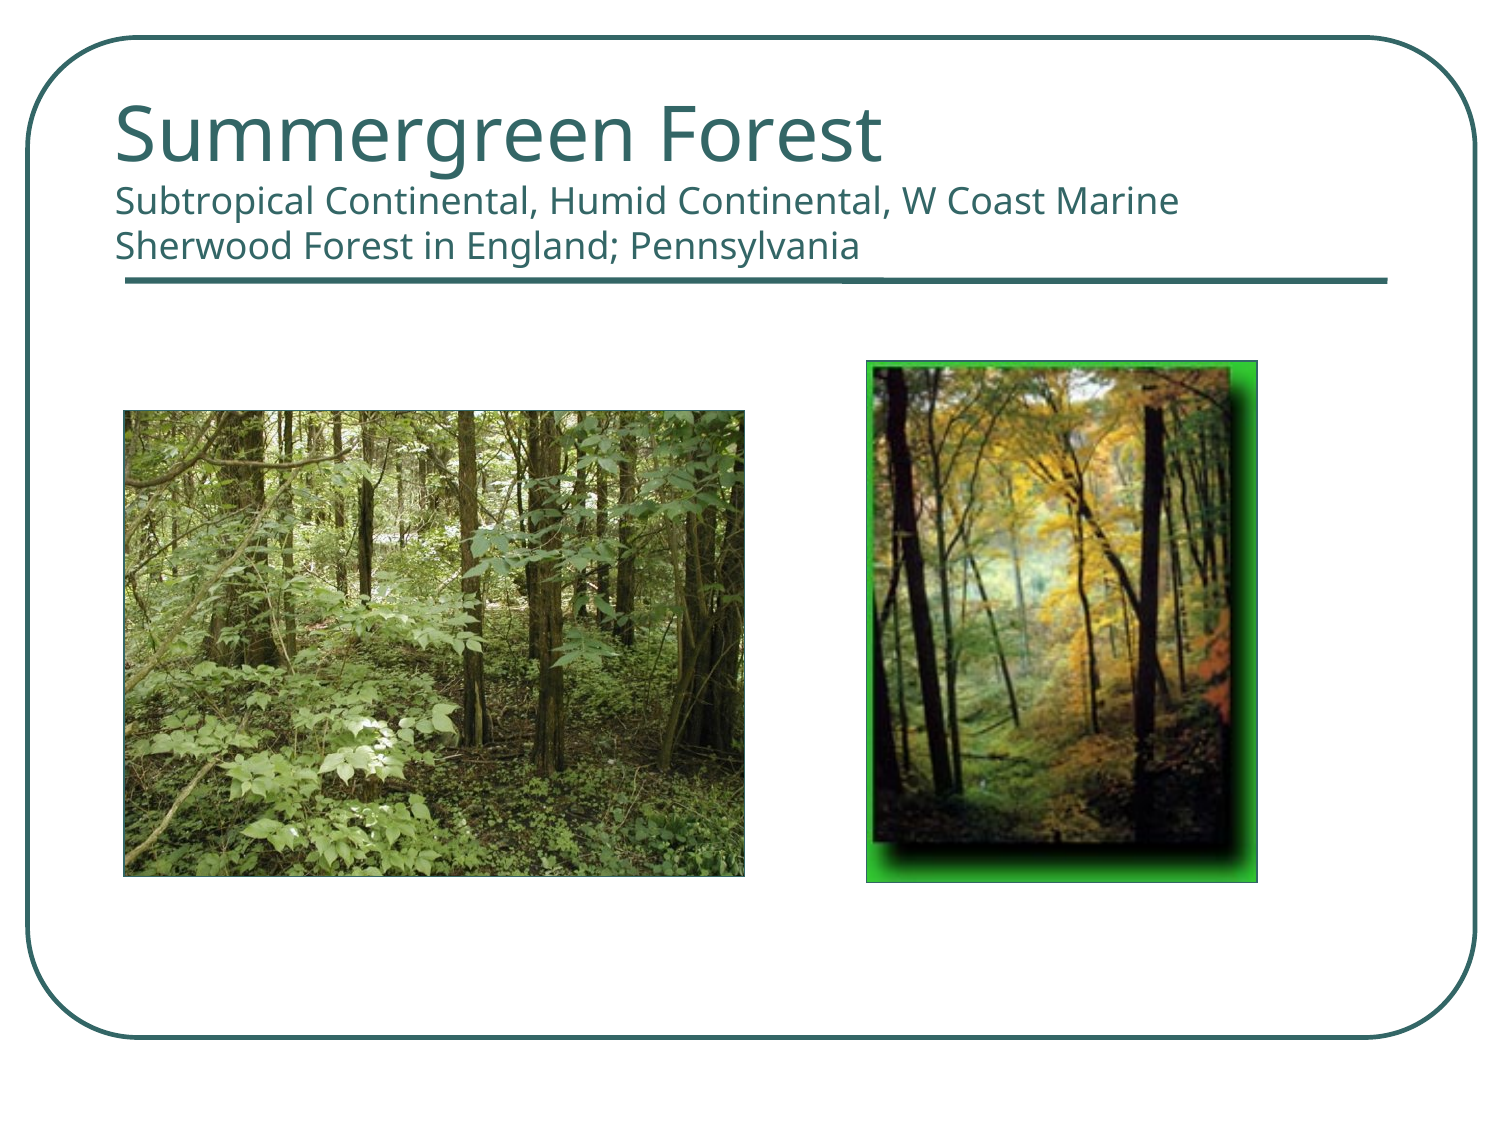

# Summergreen Forest Subtropical Continental, Humid Continental, W Coast Marine Sherwood Forest in England; Pennsylvania